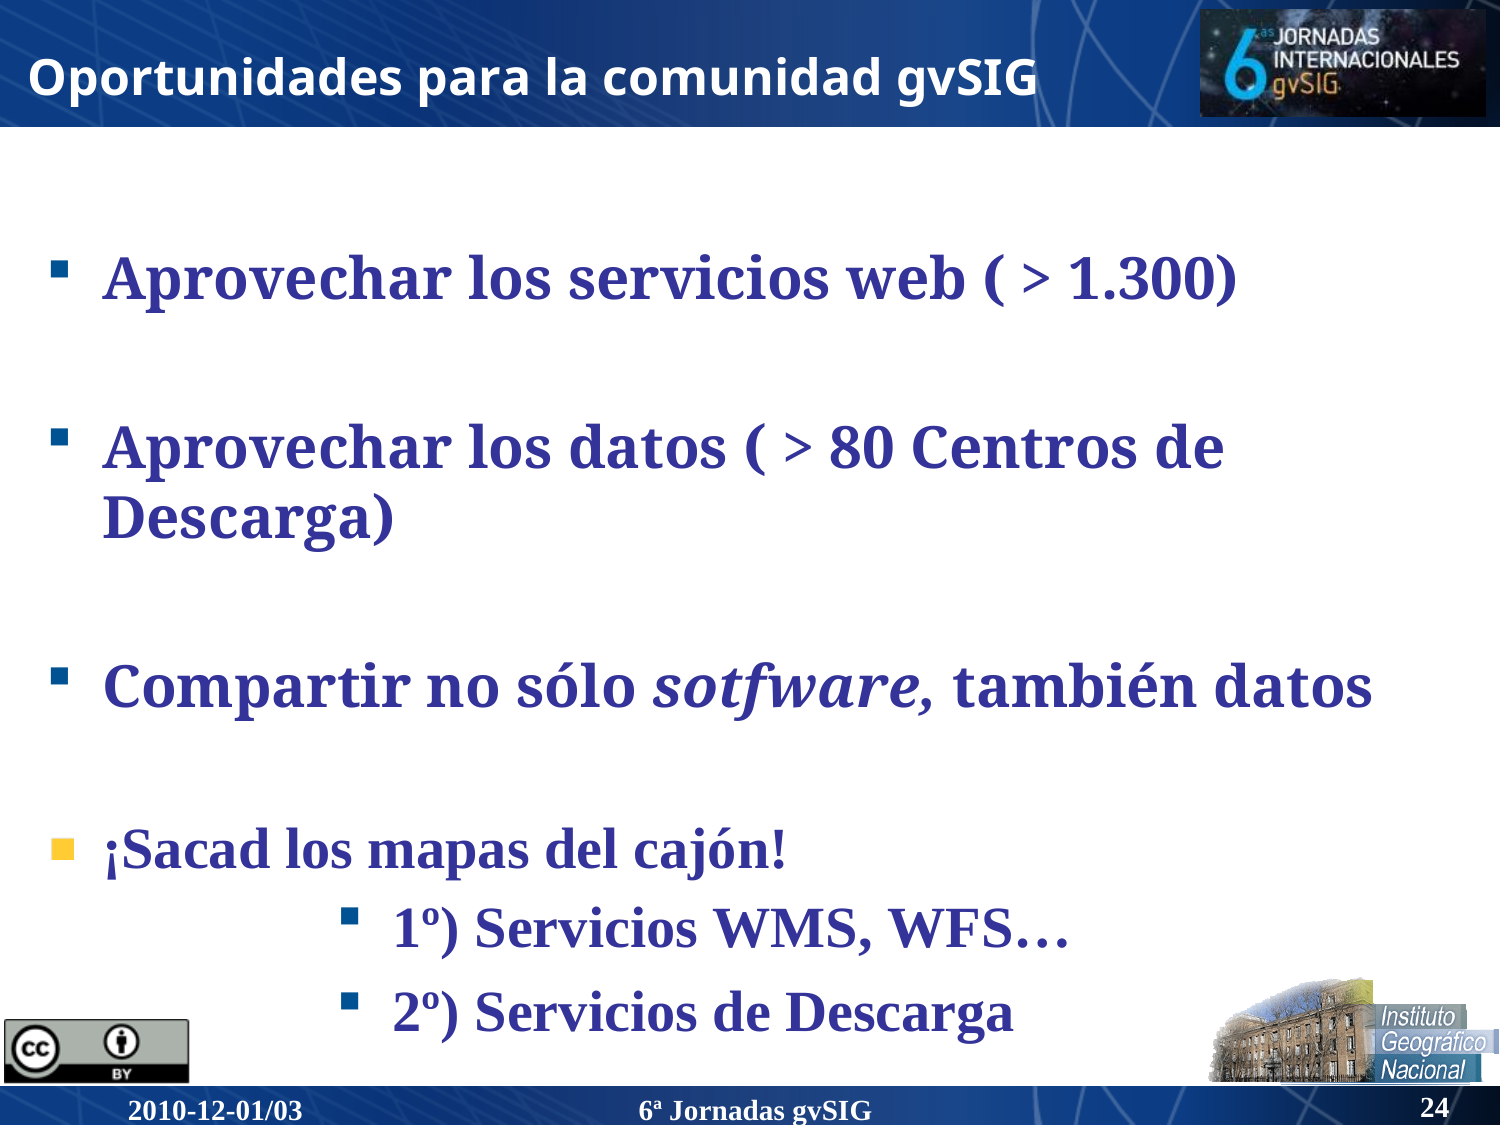

# Oportunidades para la comunidad gvSIG
Aprovechar los servicios web ( > 1.300)
Aprovechar los datos ( > 80 Centros de Descarga)
Compartir no sólo sotfware, también datos
¡Sacad los mapas del cajón!
1º) Servicios WMS, WFS…
2º) Servicios de Descarga